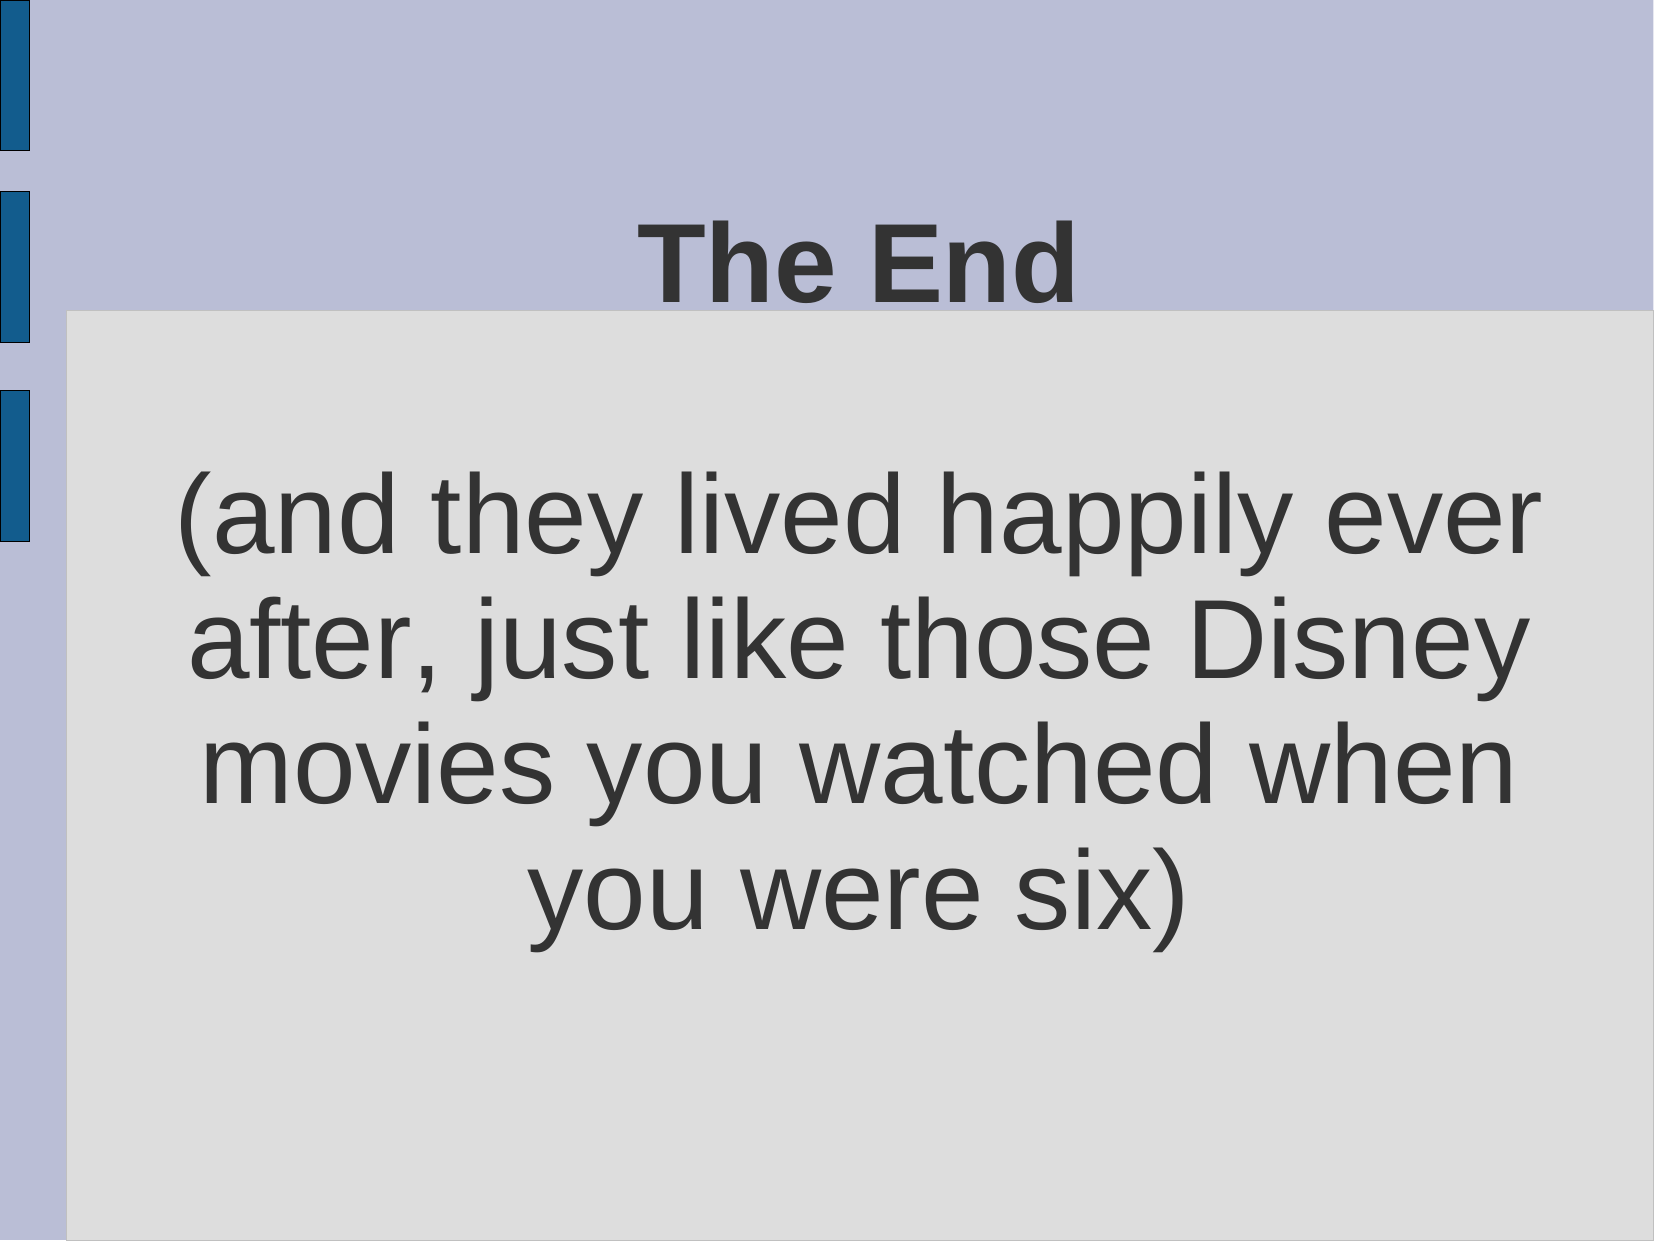

# The End (and they lived happily ever after, just like those Disney movies you watched when you were six)